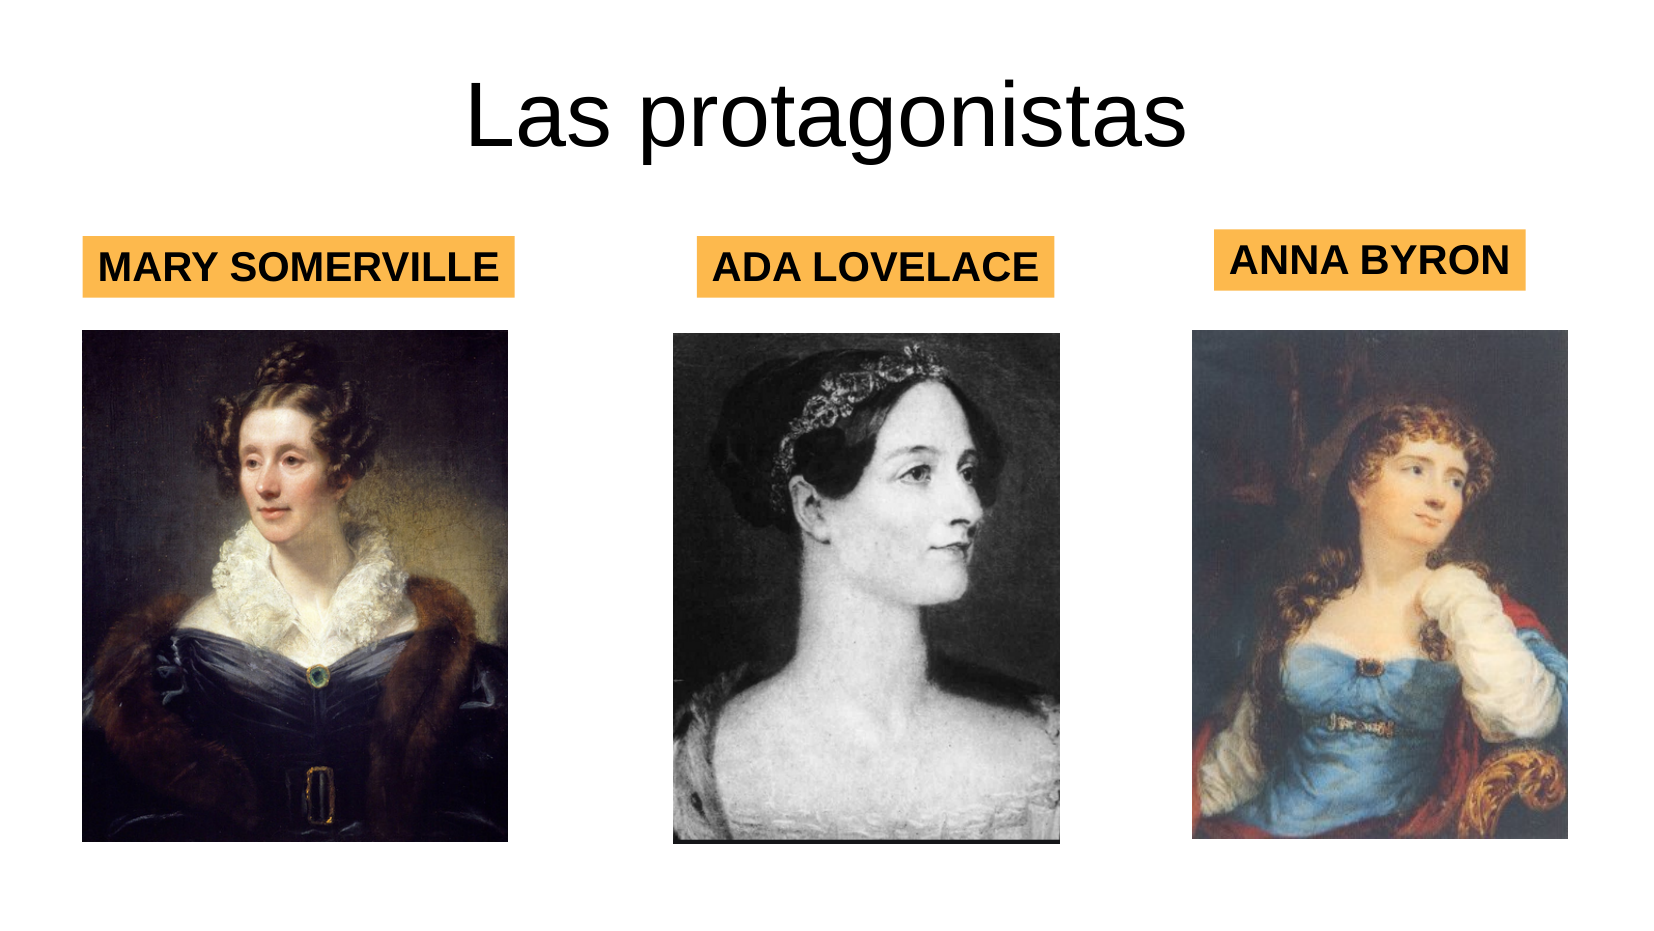

# Las protagonistas
ANNA BYRON
MARY SOMERVILLE
ADA LOVELACE